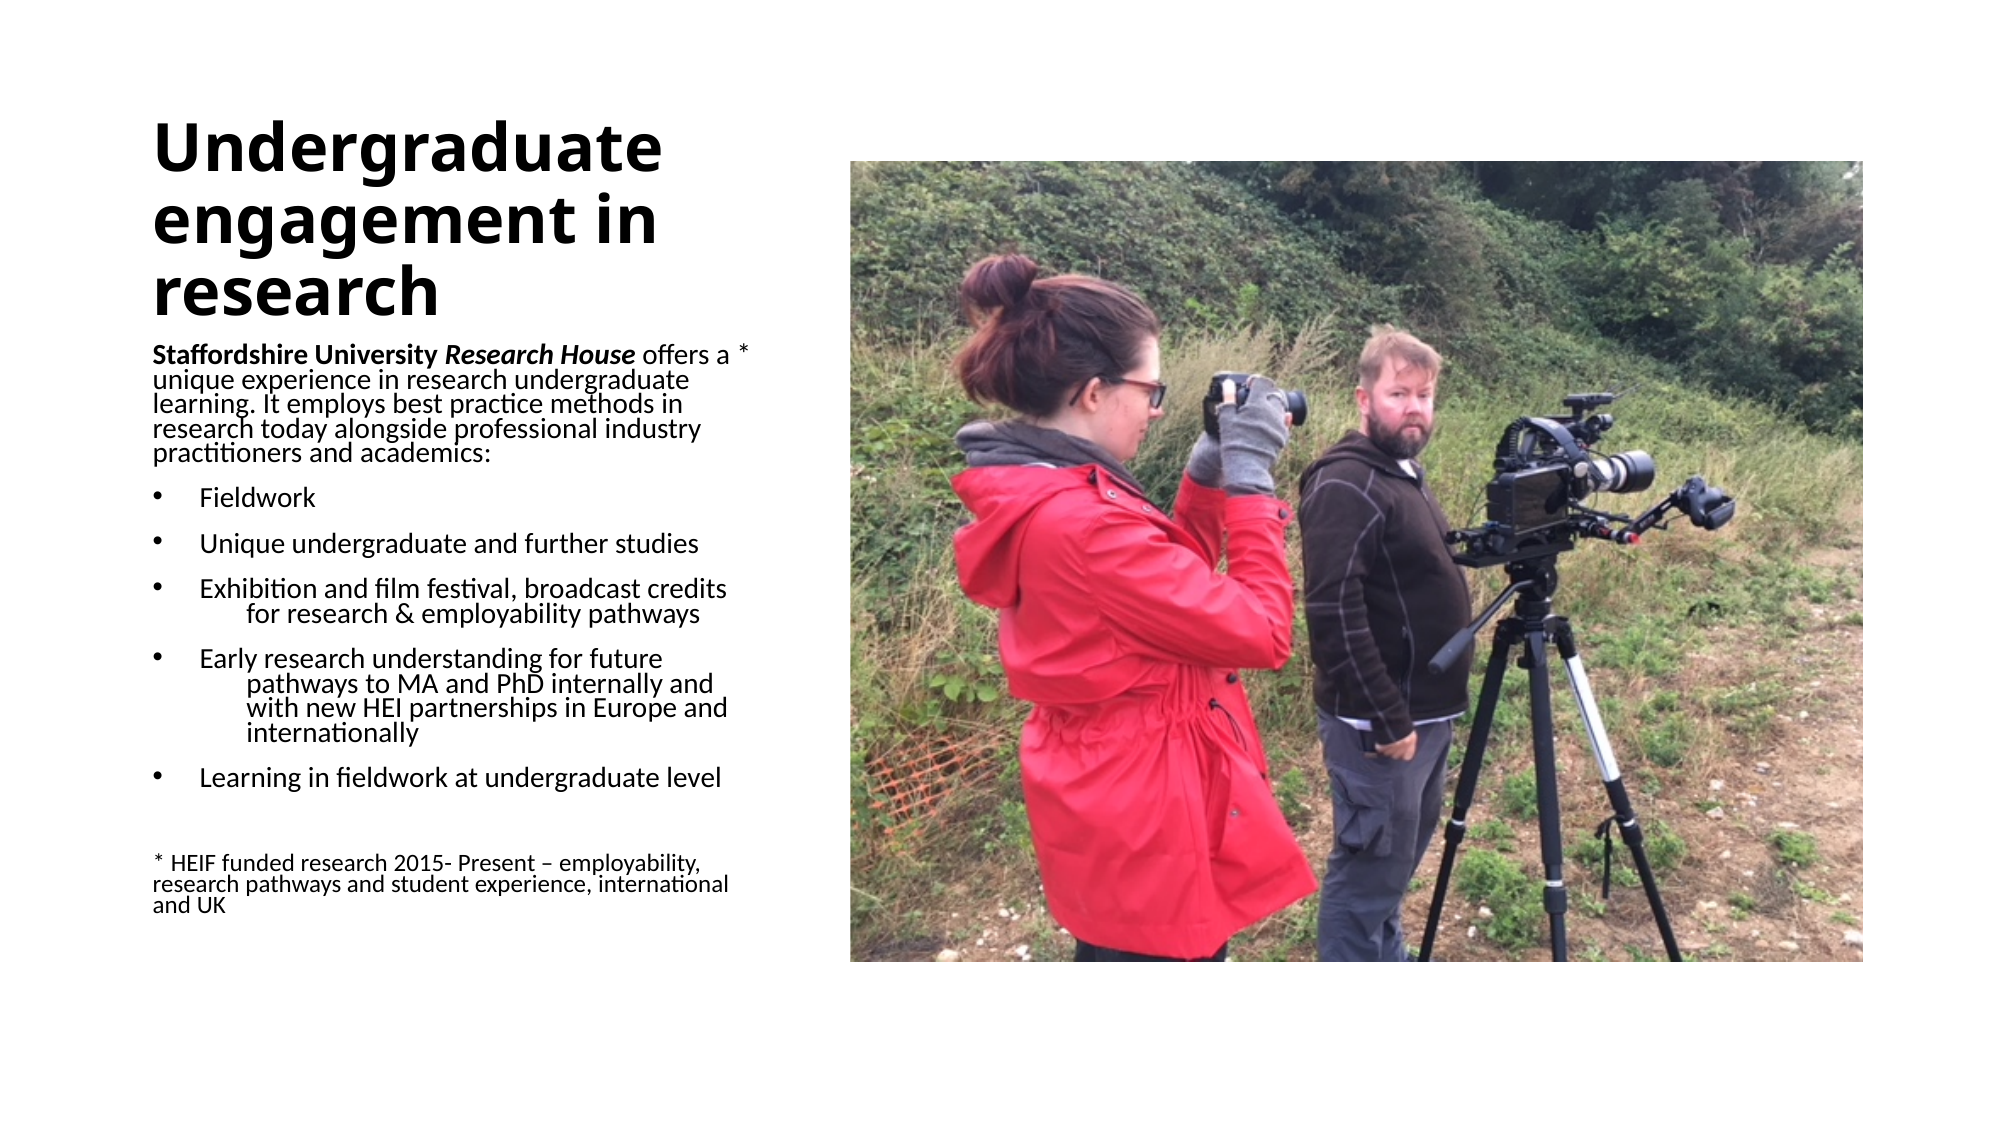

# Undergraduate engagement in research
Staffordshire University Research House offers a * unique experience in research undergraduate learning. It employs best practice methods in research today alongside professional industry practitioners and academics:
Fieldwork
Unique undergraduate and further studies
Exhibition and film festival, broadcast credits for research & employability pathways
Early research understanding for future pathways to MA and PhD internally and with new HEI partnerships in Europe and internationally
Learning in fieldwork at undergraduate level
* HEIF funded research 2015- Present – employability, research pathways and student experience, international and UK